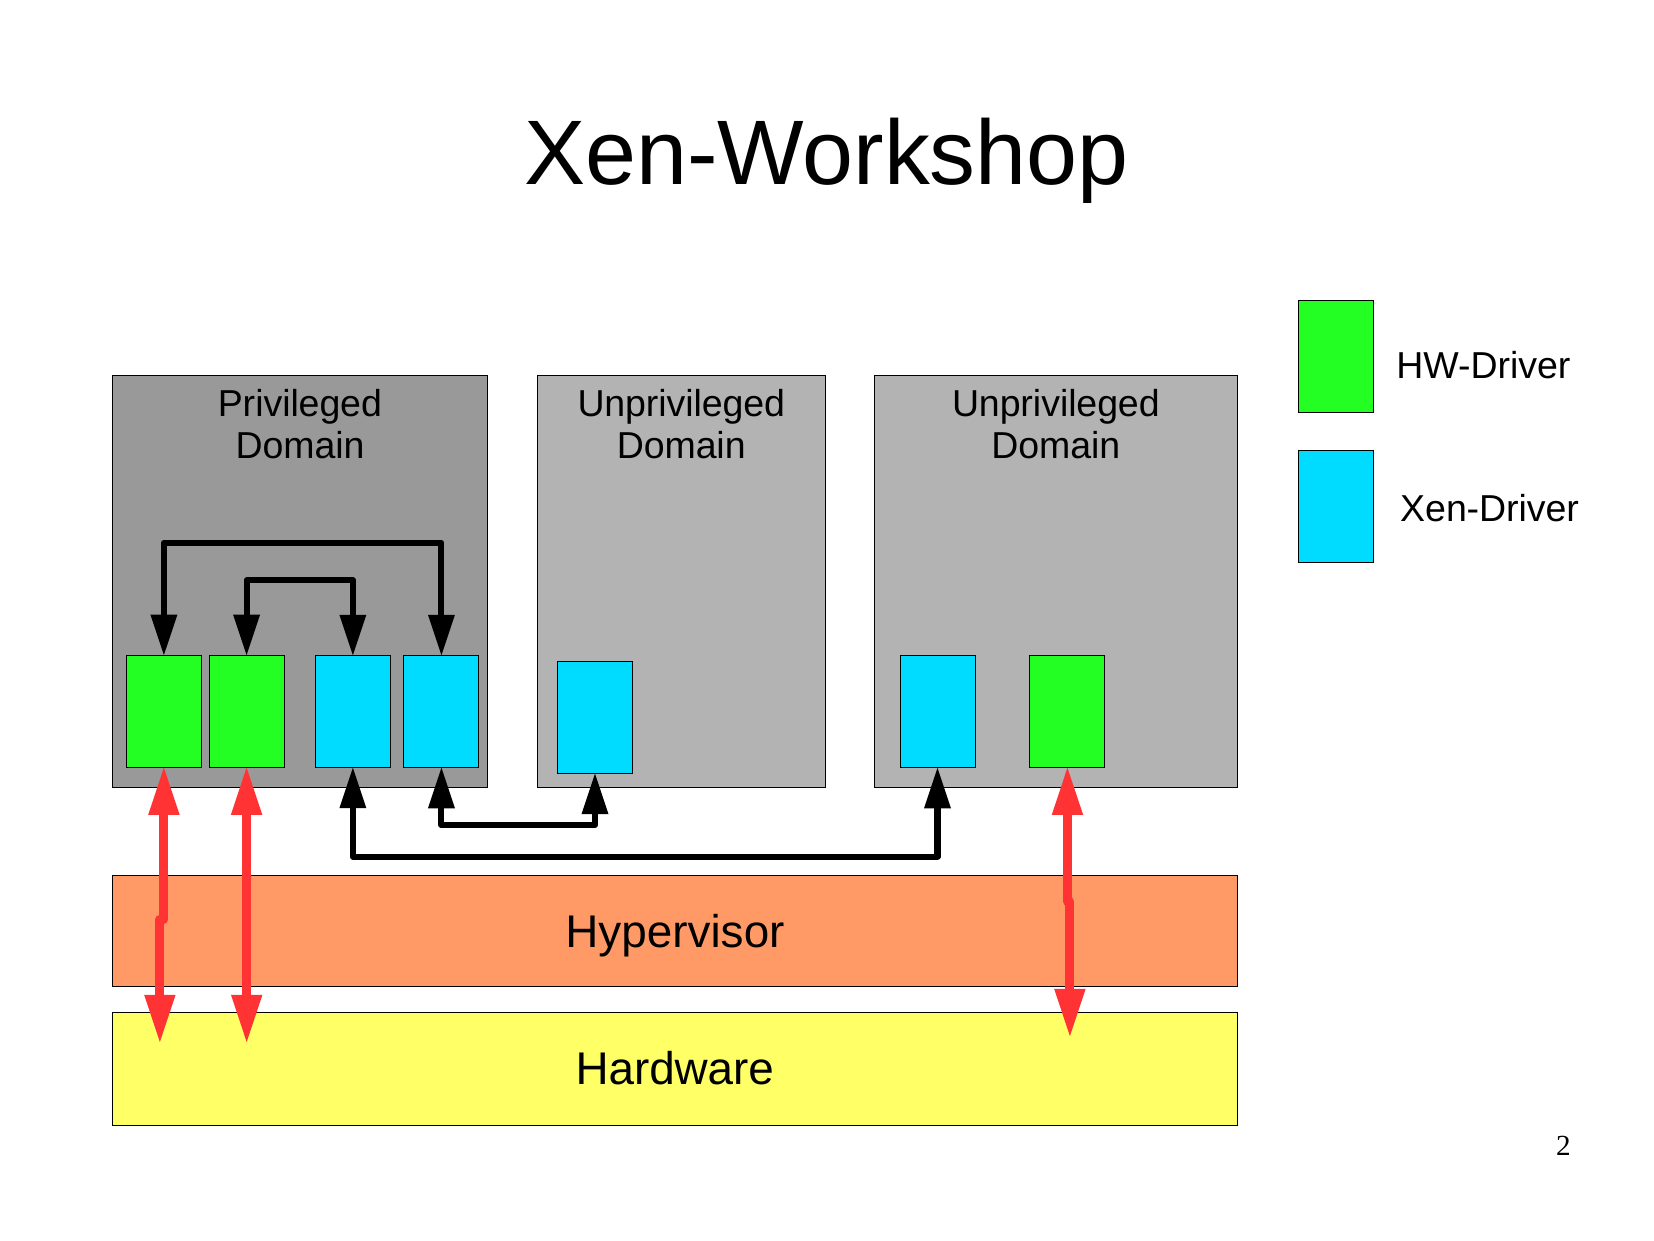

# Xen-Workshop
HW-Driver
Privileged
Domain
Unprivileged
Domain
Unprivileged
Domain
Xen-Driver
Hypervisor
Hardware
2